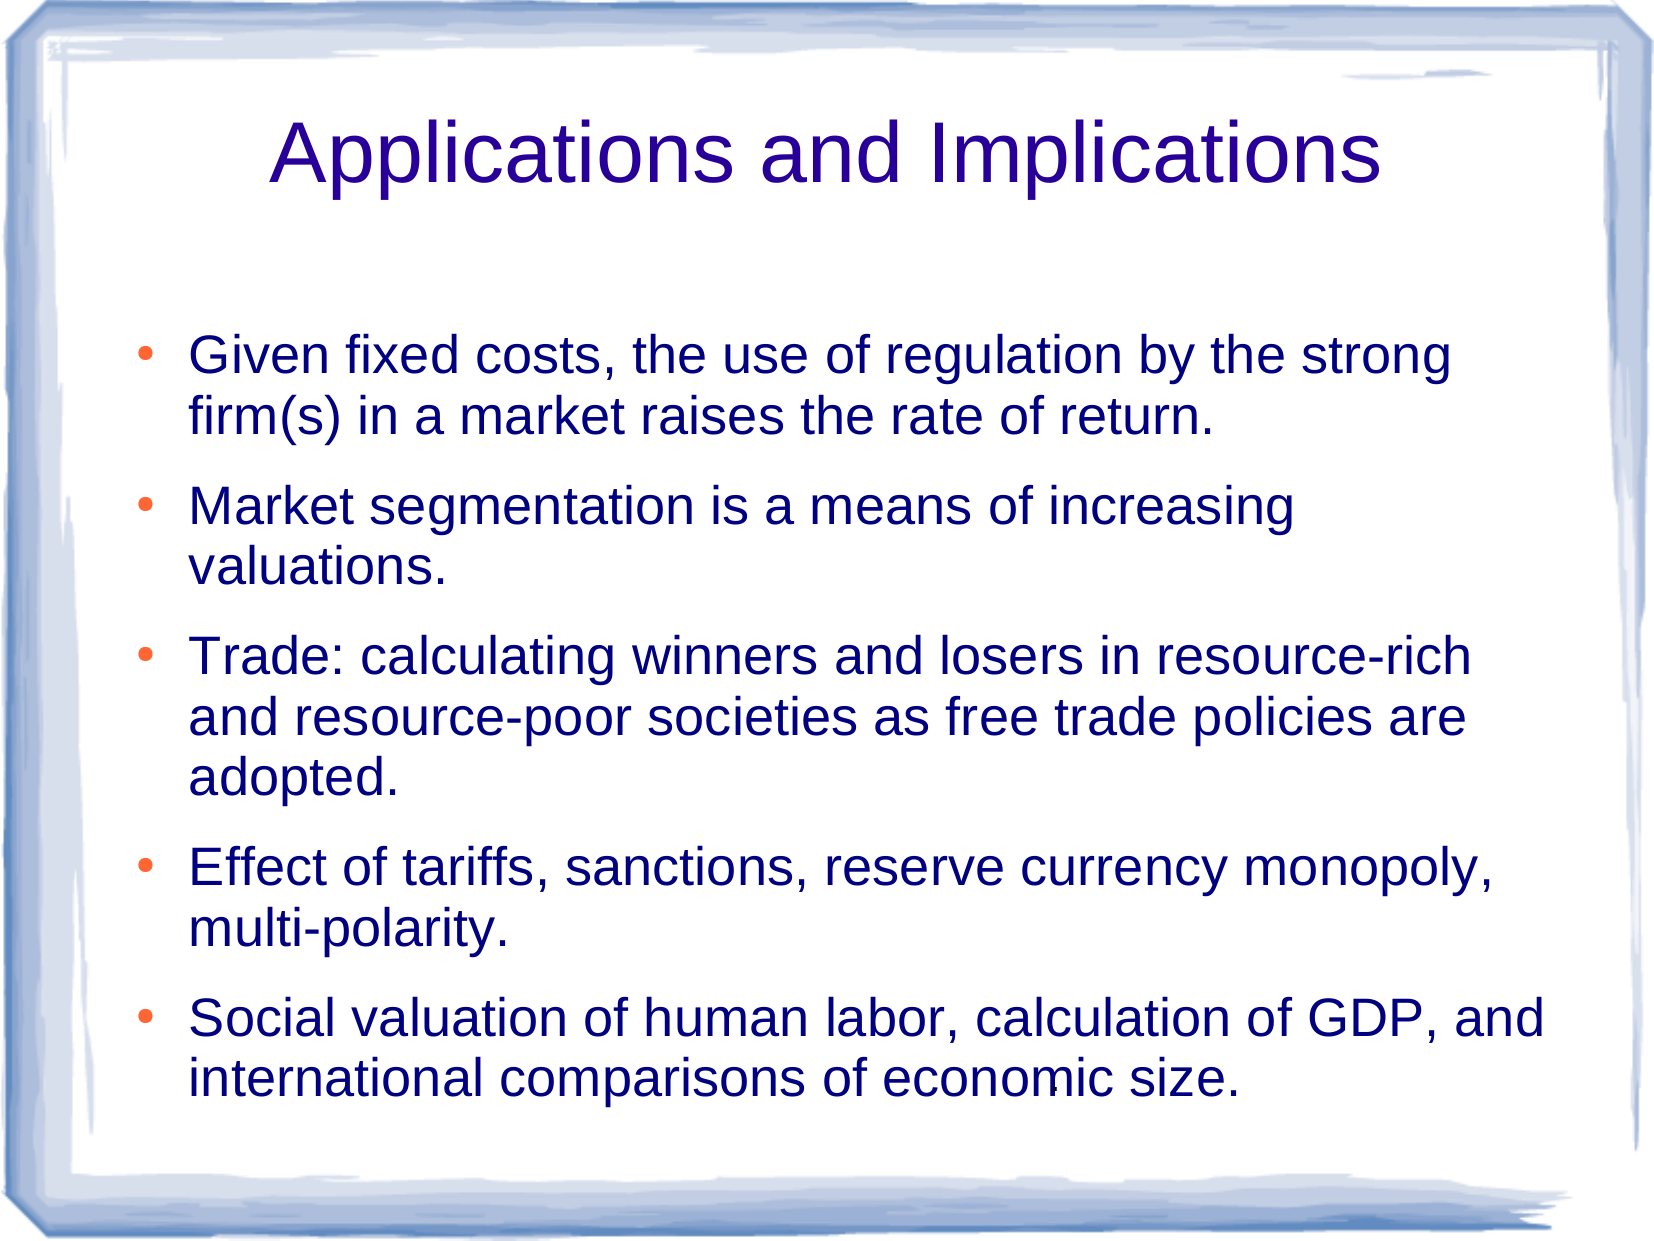

# Applications and Implications
Given fixed costs, the use of regulation by the strong firm(s) in a market raises the rate of return.
Market segmentation is a means of increasing valuations.
Trade: calculating winners and losers in resource-rich and resource-poor societies as free trade policies are adopted.
Effect of tariffs, sanctions, reserve currency monopoly, multi-polarity.
Social valuation of human labor, calculation of GDP, and international comparisons of economic size.
.